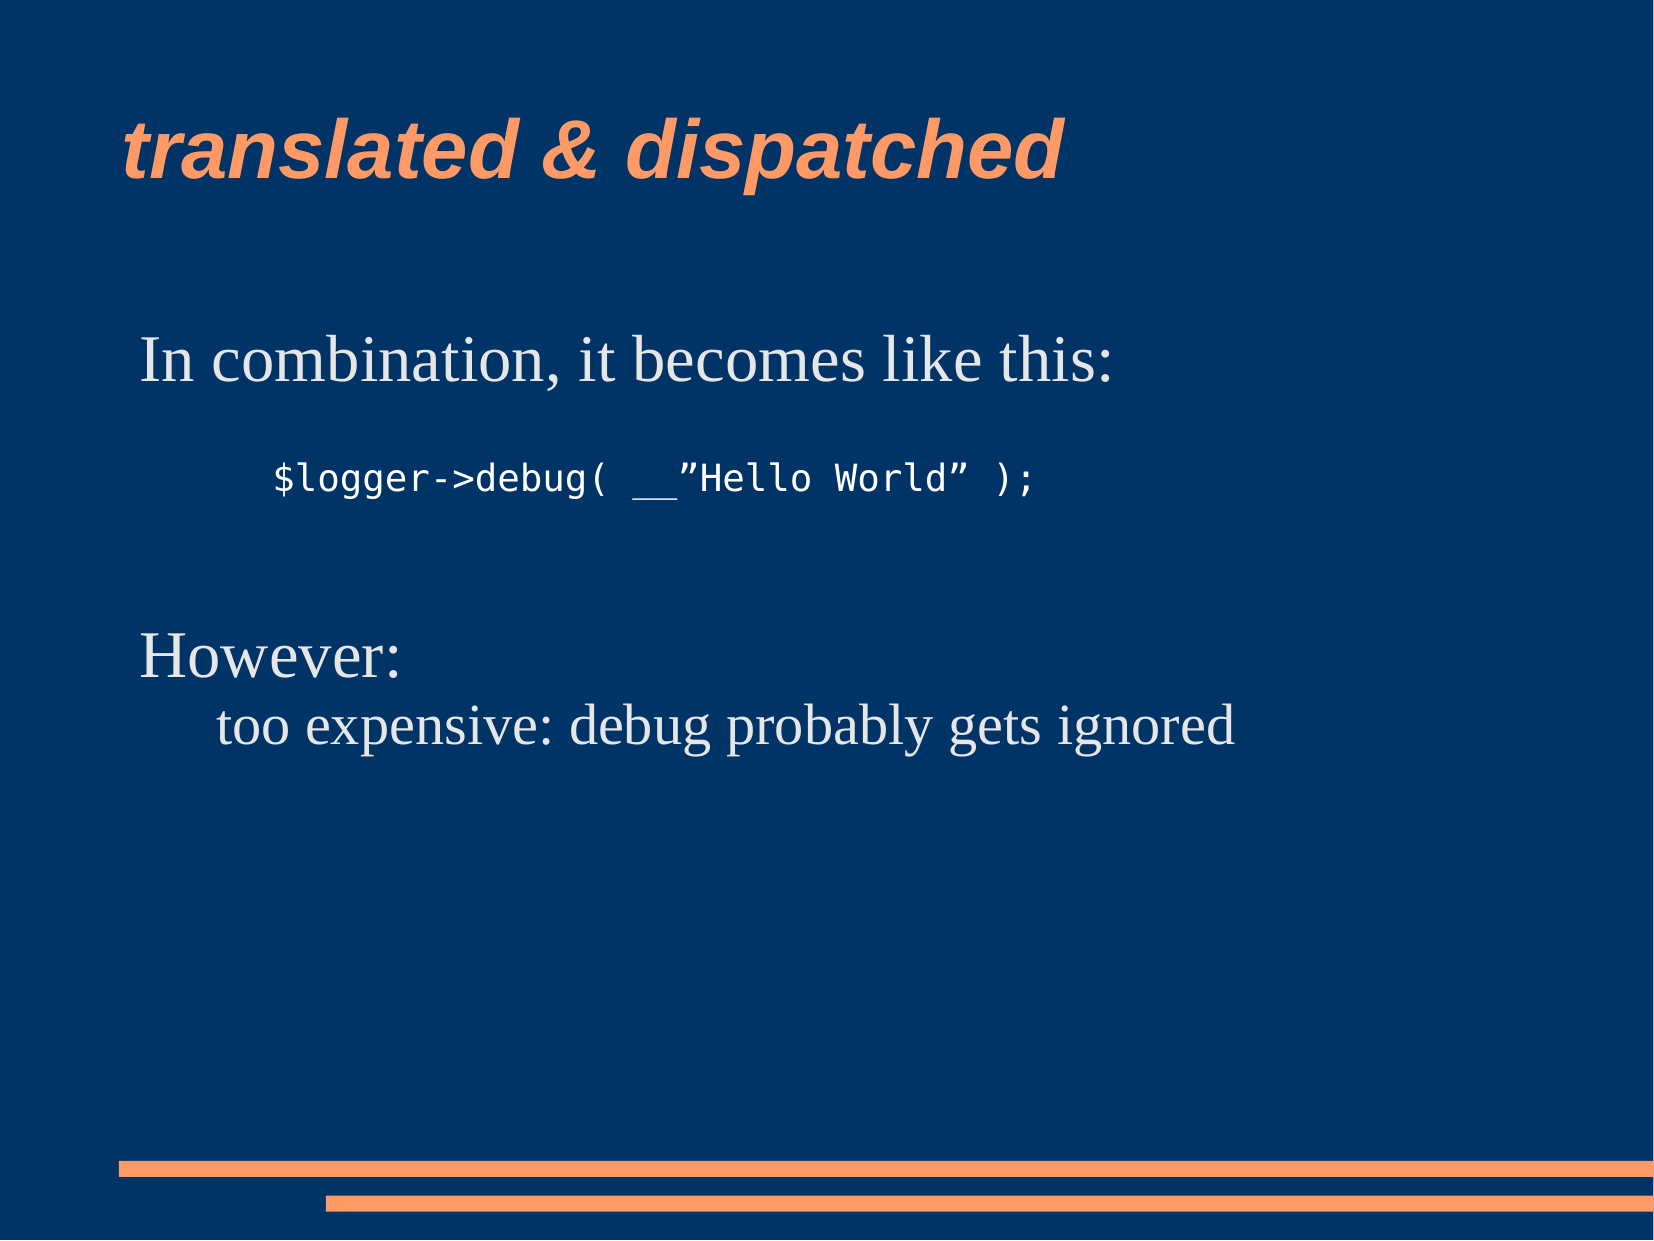

# translated & dispatched
In combination, it becomes like this:
However:
too expensive: debug probably gets ignored
$logger->debug( __”Hello World” );